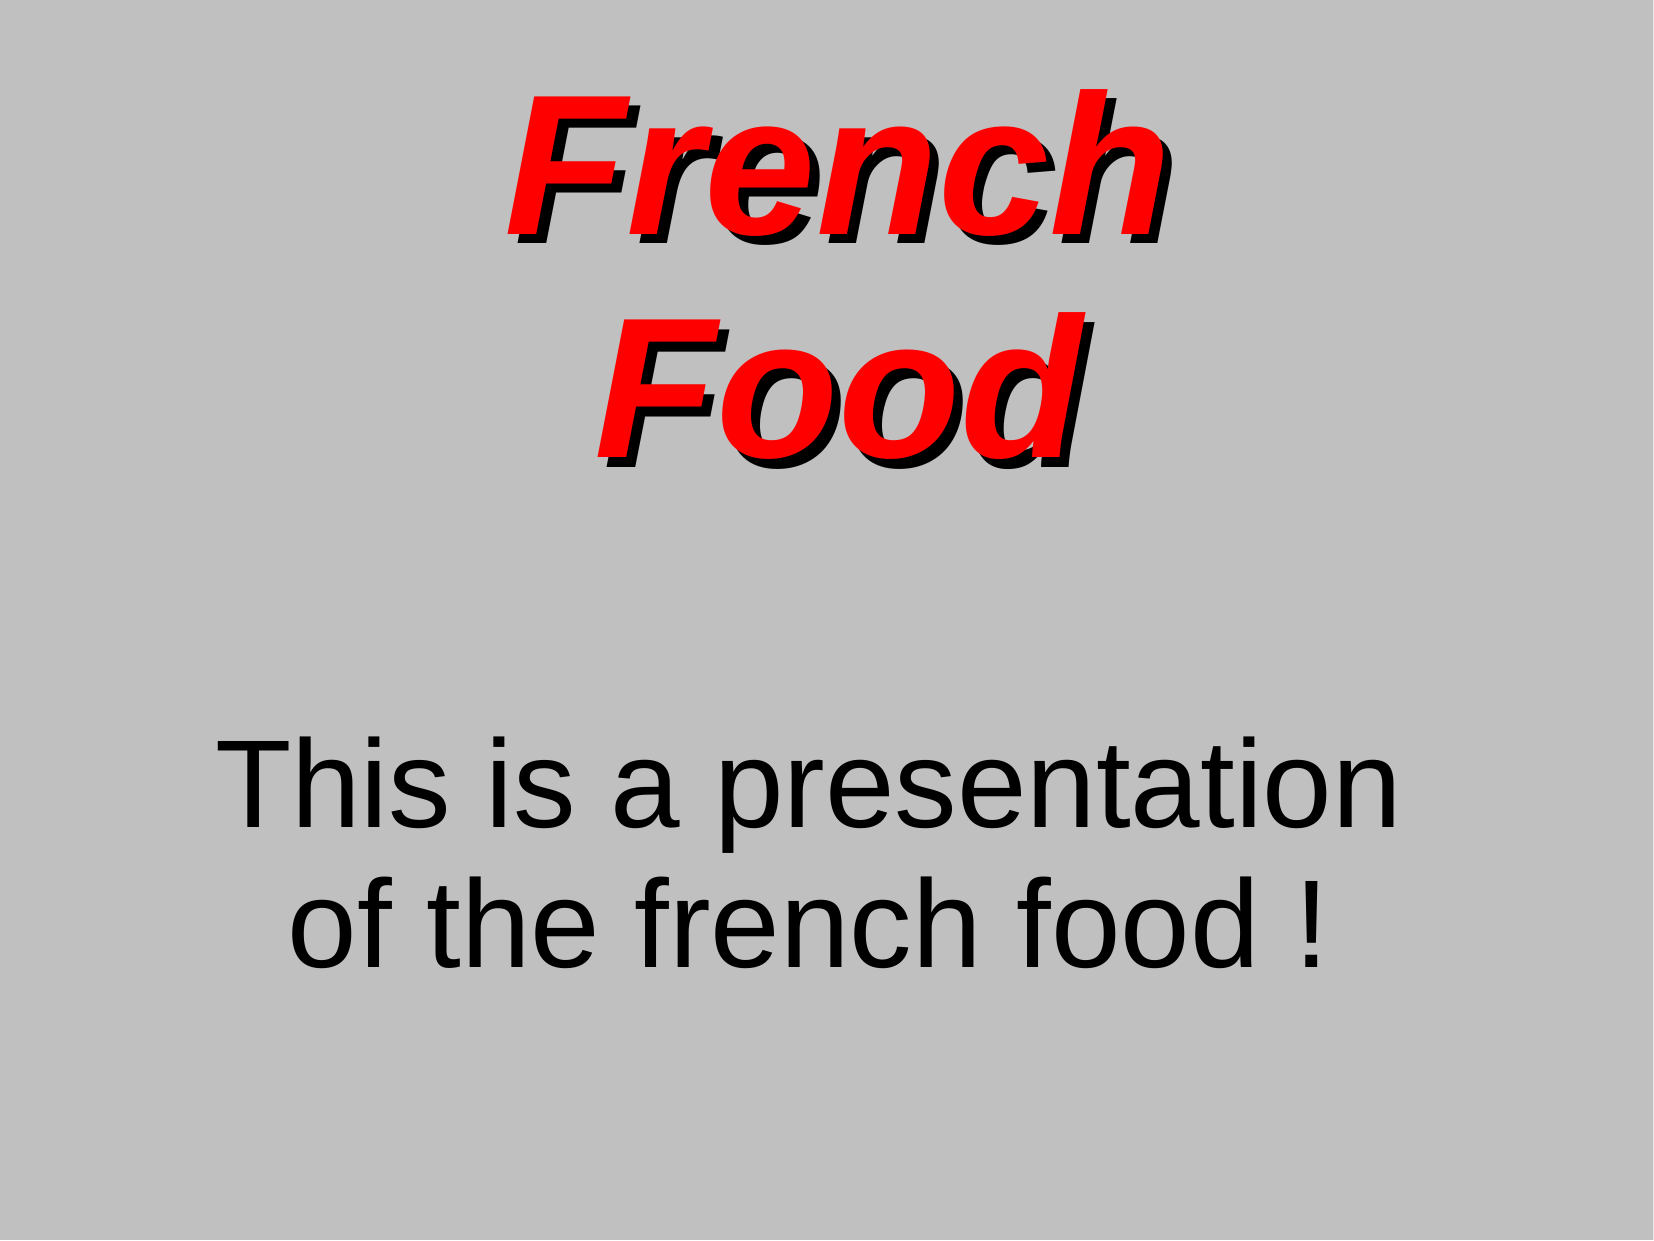

French Food
This is a presentation of the french food !